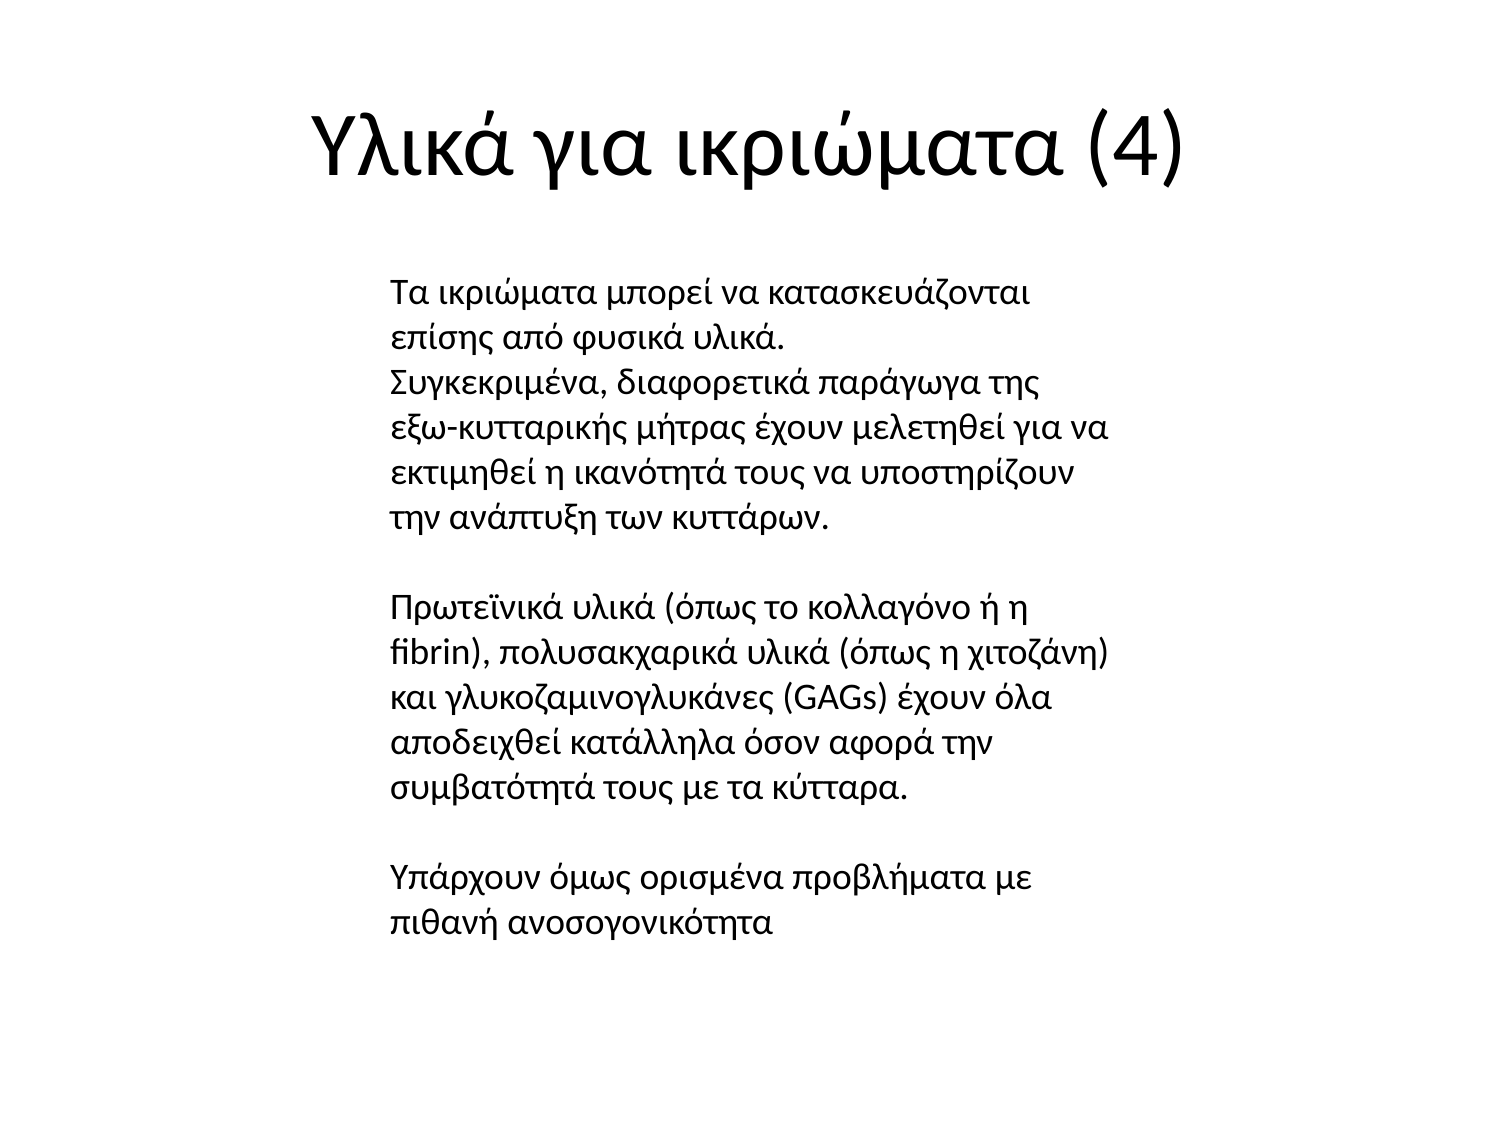

# Υλικά για ικριώματα (4)
Τα ικριώματα μπορεί να κατασκευάζονται επίσης από φυσικά υλικά.
Συγκεκριμένα, διαφορετικά παράγωγα της εξω-κυτταρικής μήτρας έχουν μελετηθεί για να εκτιμηθεί η ικανότητά τους να υποστηρίζουν την ανάπτυξη των κυττάρων.
Πρωτεϊνικά υλικά (όπως το κολλαγόνο ή η fibrin), πολυσακχαρικά υλικά (όπως η χιτοζάνη) και γλυκοζαμινογλυκάνες (GAGs) έχουν όλα αποδειχθεί κατάλληλα όσον αφορά την συμβατότητά τους με τα κύτταρα.
Υπάρχουν όμως ορισμένα προβλήματα με πιθανή ανοσογονικότητα